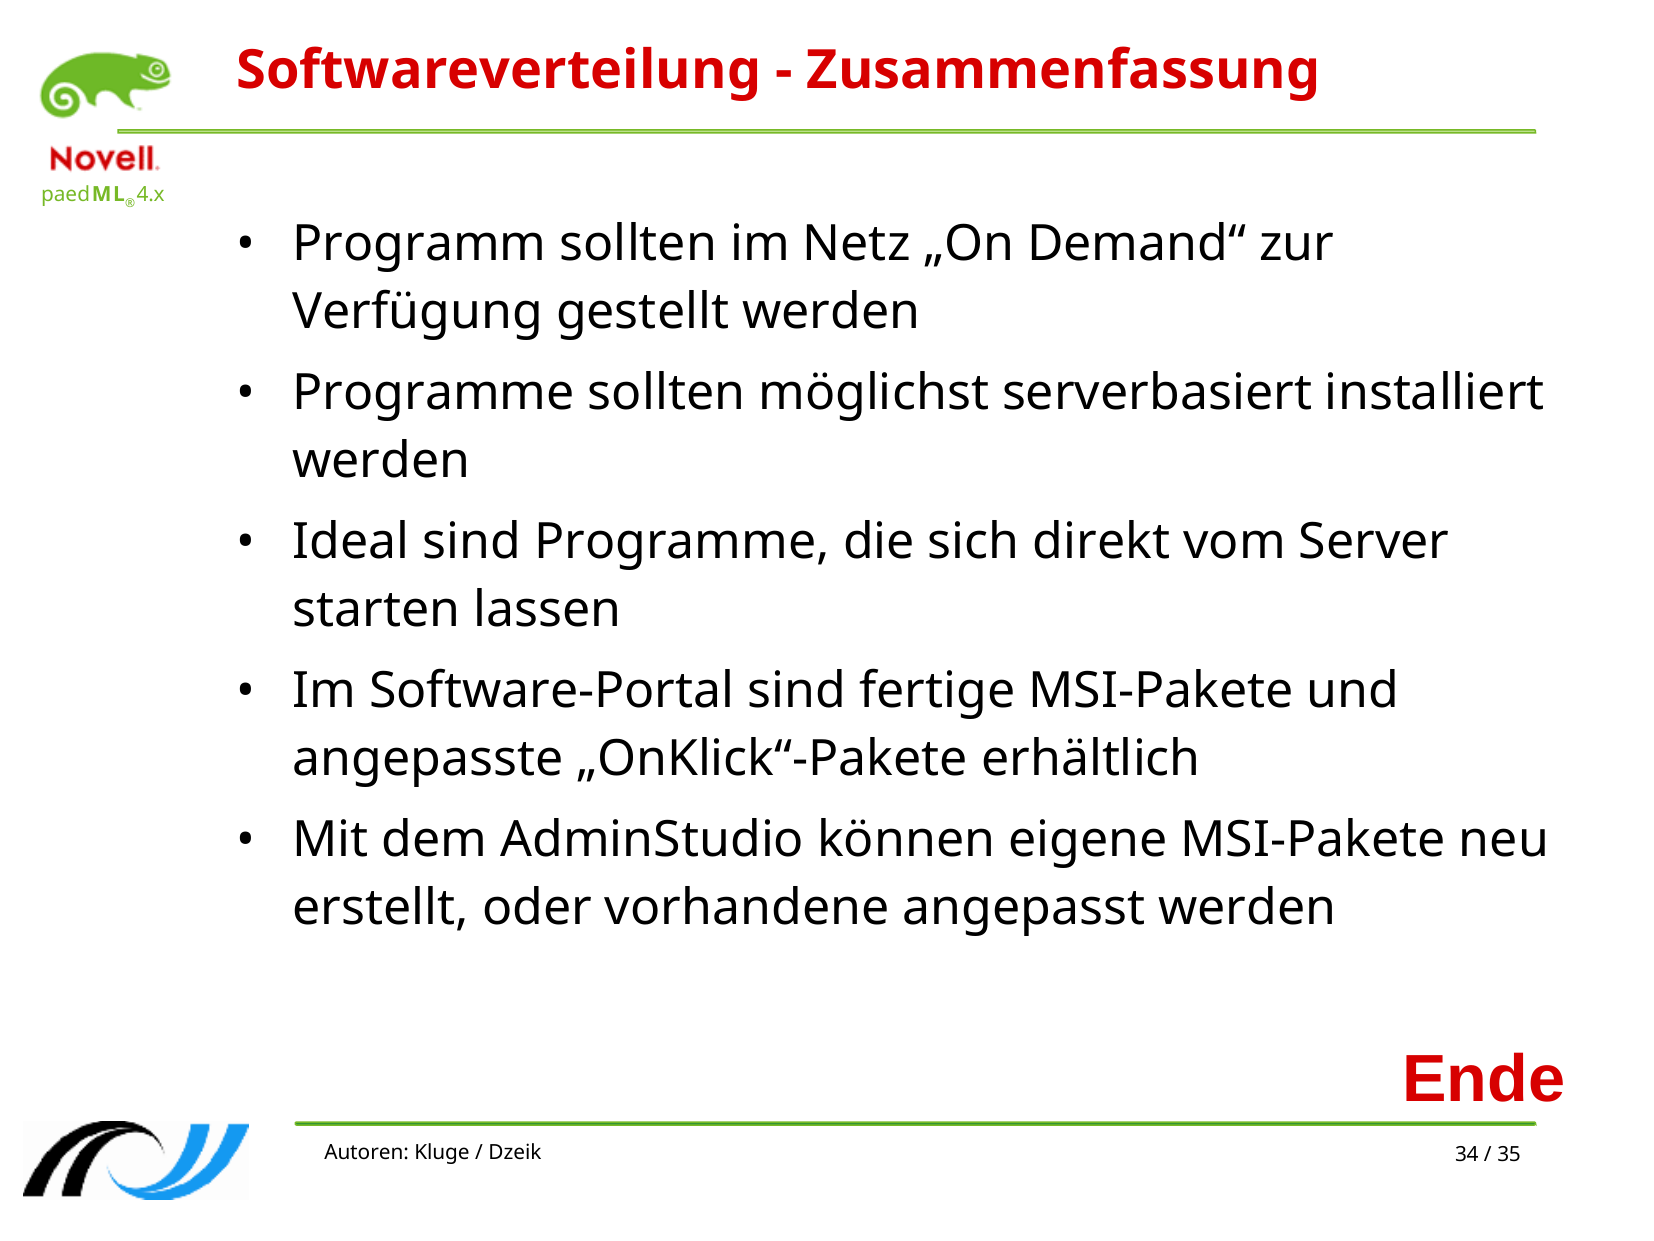

# Softwareverteilung - Zusammenfassung
Programm sollten im Netz „On Demand“ zur Verfügung gestellt werden
Programme sollten möglichst serverbasiert installiert werden
Ideal sind Programme, die sich direkt vom Server starten lassen
Im Software-Portal sind fertige MSI-Pakete und angepasste „OnKlick“-Pakete erhältlich
Mit dem AdminStudio können eigene MSI-Pakete neu erstellt, oder vorhandene angepasst werden
Ende
Autoren: Kluge / Dzeik
34